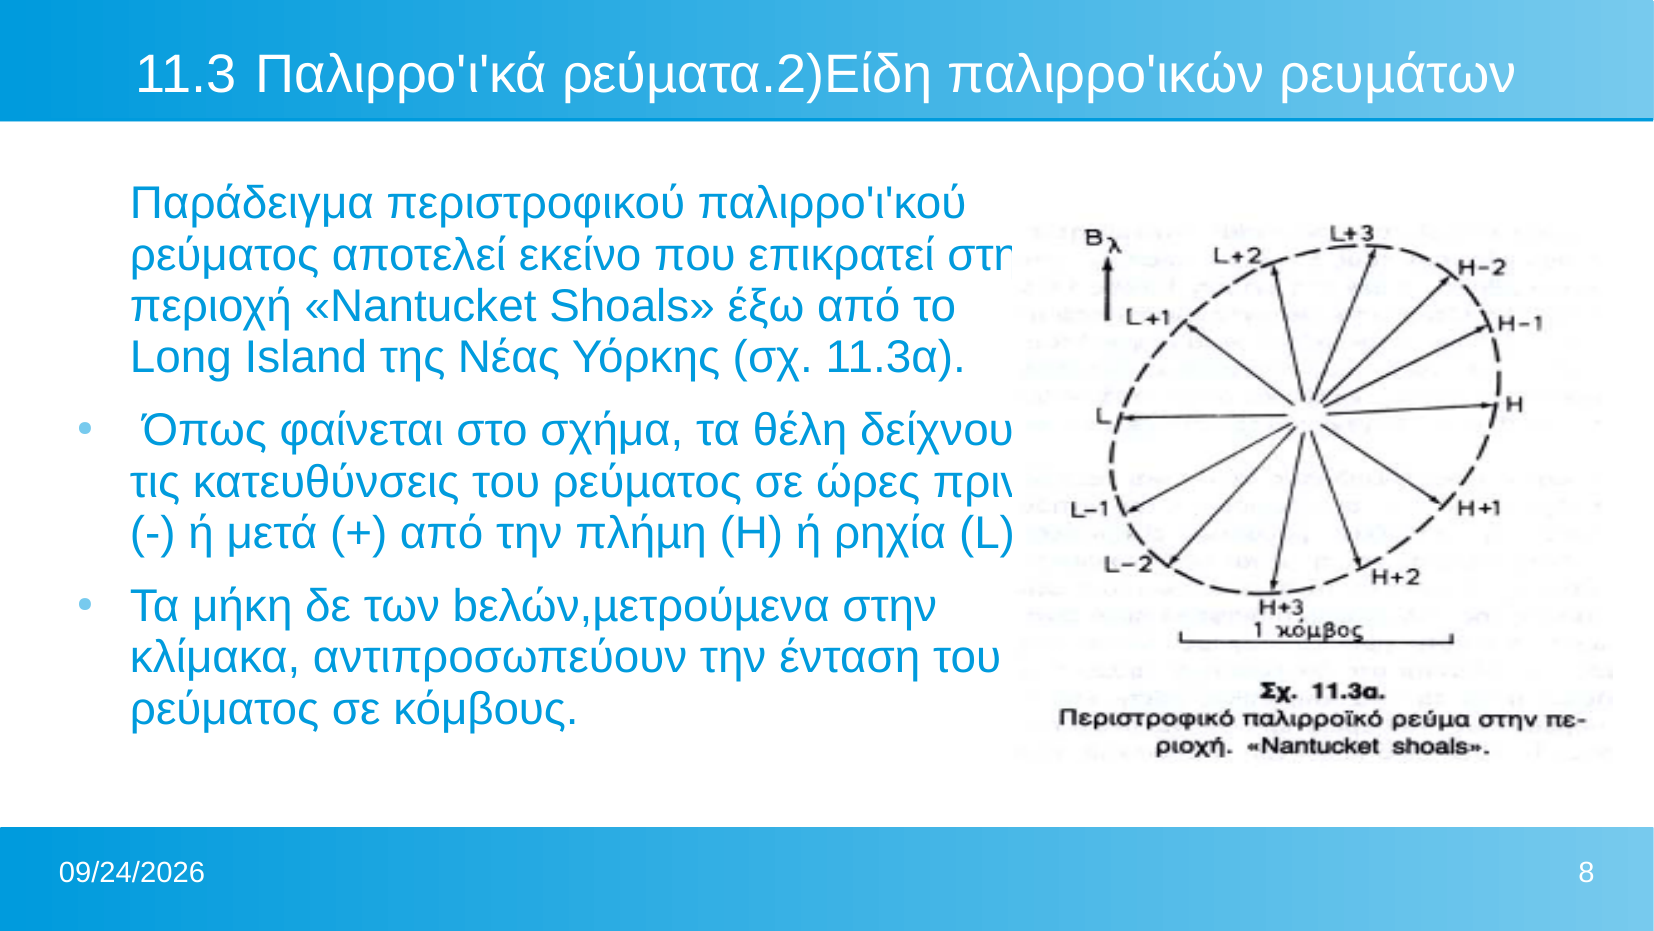

# 11.3 Παλιρρο'ι'κά ρεύµατα.2)Είδη παλιρρο'ικών ρευµάτων
Παράδειγμα περιστροφικού παλιρρο'ι'κού ρεύματος αποτελεί εκείνο που επικρατεί στην περιοχή «Νantucket Shoals» έξω από το Long Island της Νέας Υόρκης (σχ. 11.3α).
 Όπως φαίνεται στο σχήμα, τα θέλη δείχνουν τις κατευθύνσεις του ρεύµατος σε ώρες πριν (-) ή μετά (+) από την πλήµη (Η) ή ρηχία (L).
Τα μήκη δε των bελών,µετρούµενα στην κλίμακα, αντιπροσωπεύουν την ένταση του ρεύματος σε κόμβους.
8